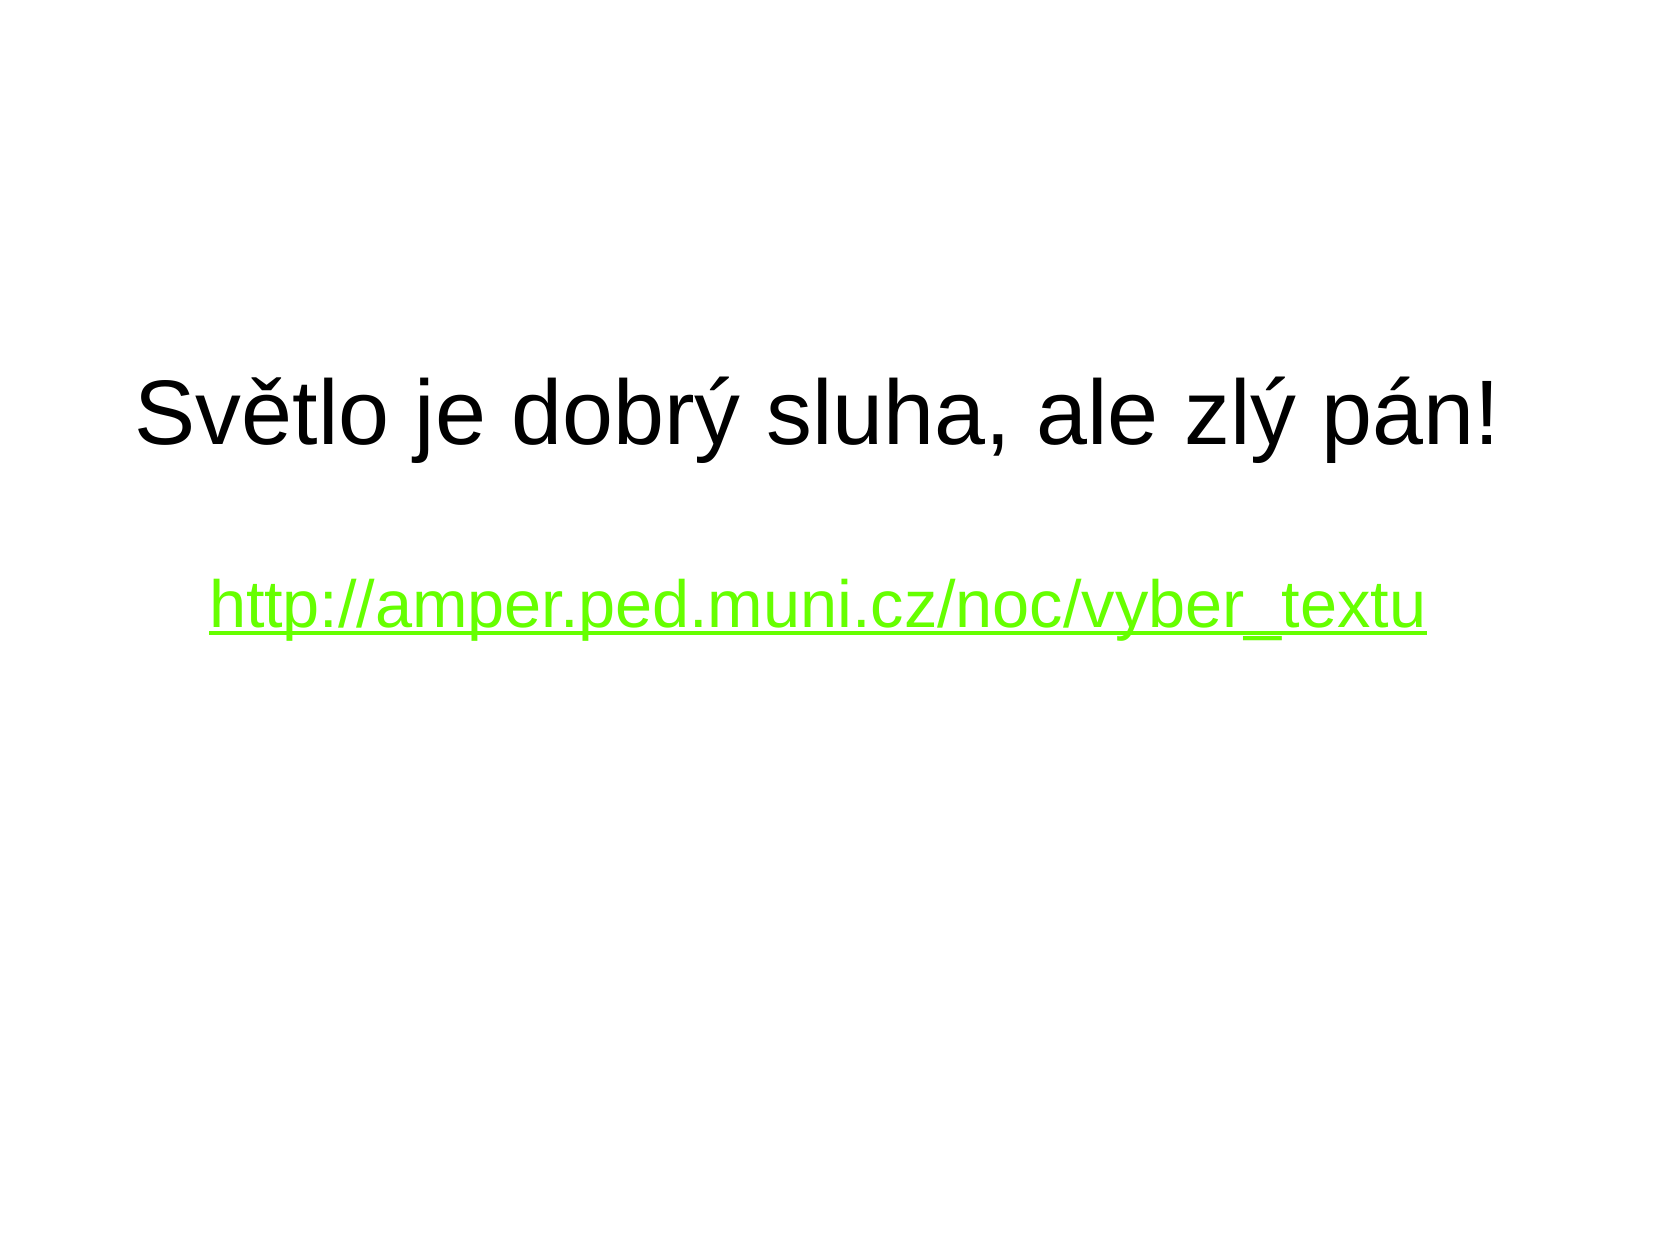

# Světlo je dobrý sluha, ale zlý pán! http://amper.ped.muni.cz/noc/vyber_textu